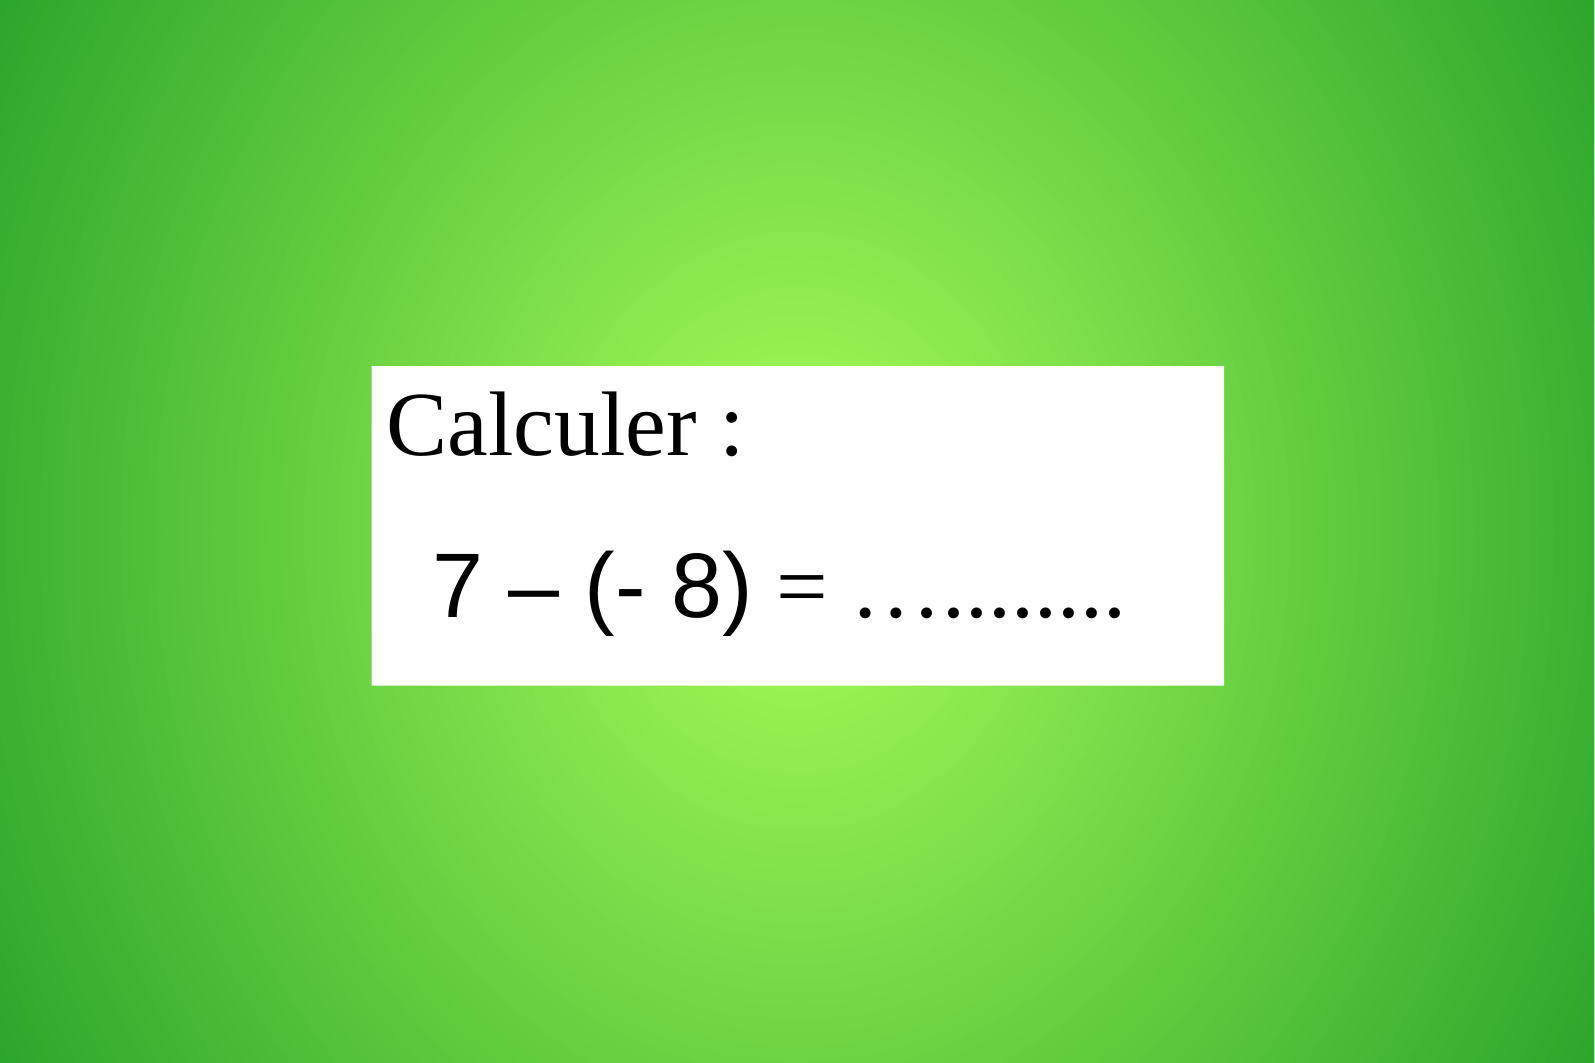

Calculer :
 7 – (- 8) = …........